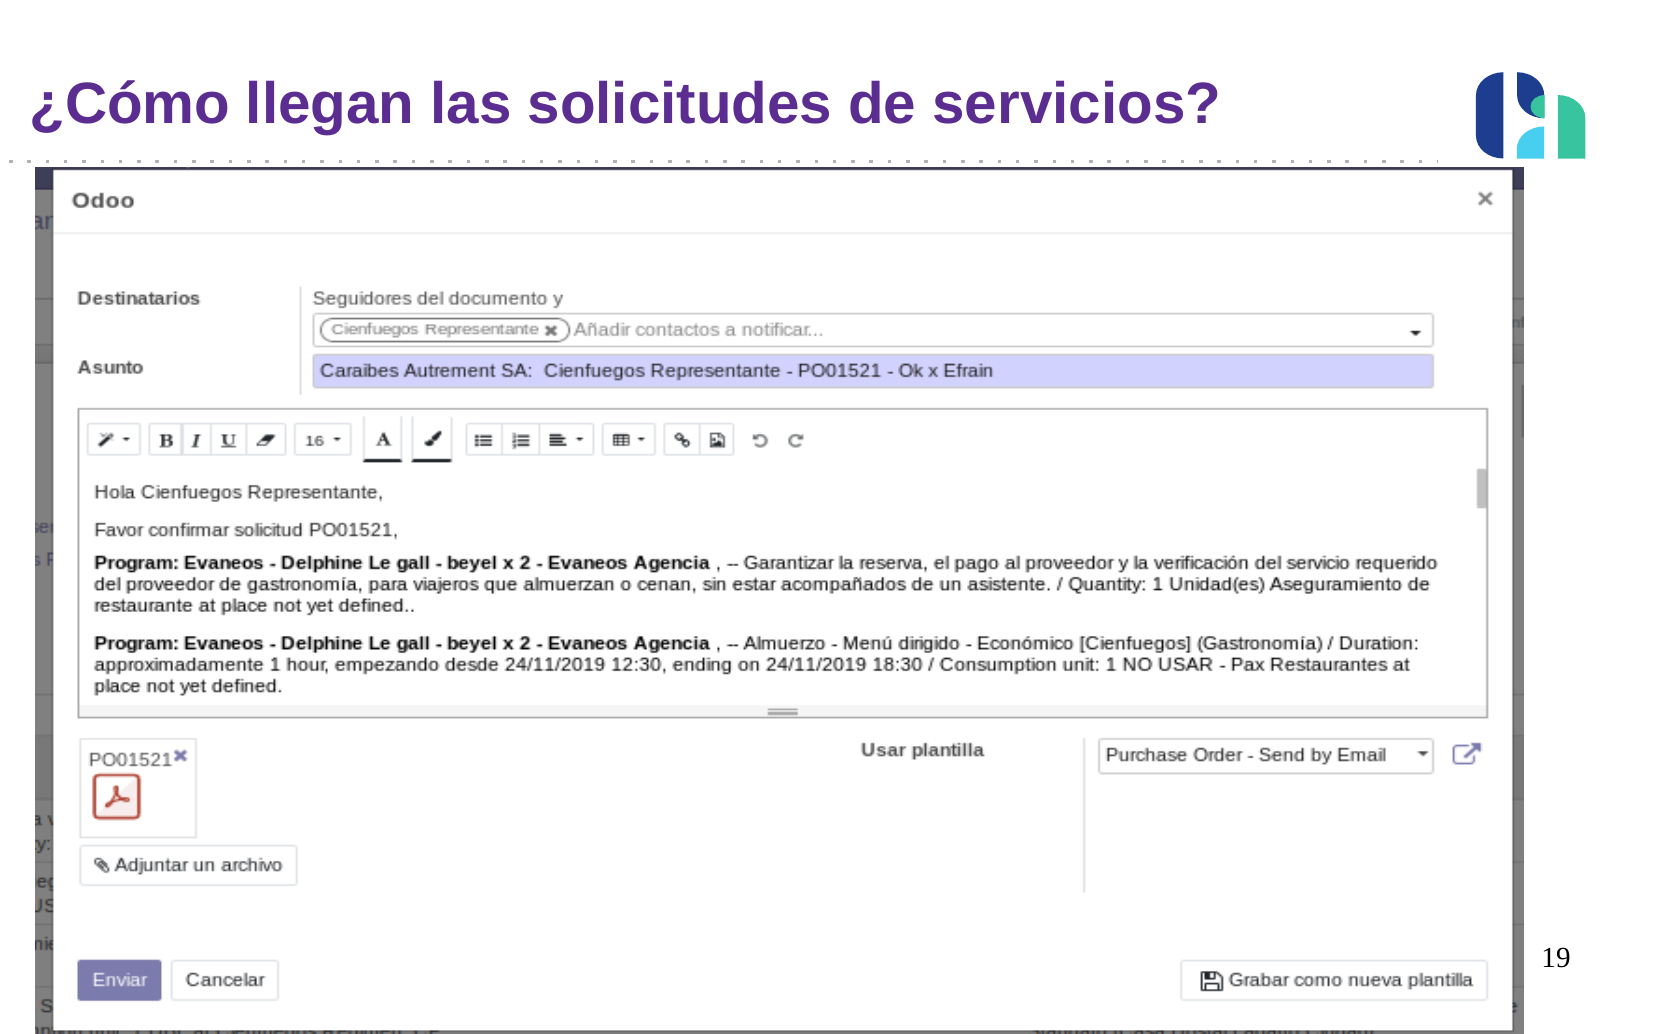

¿Cómo llegan las solicitudes de servicios?
19